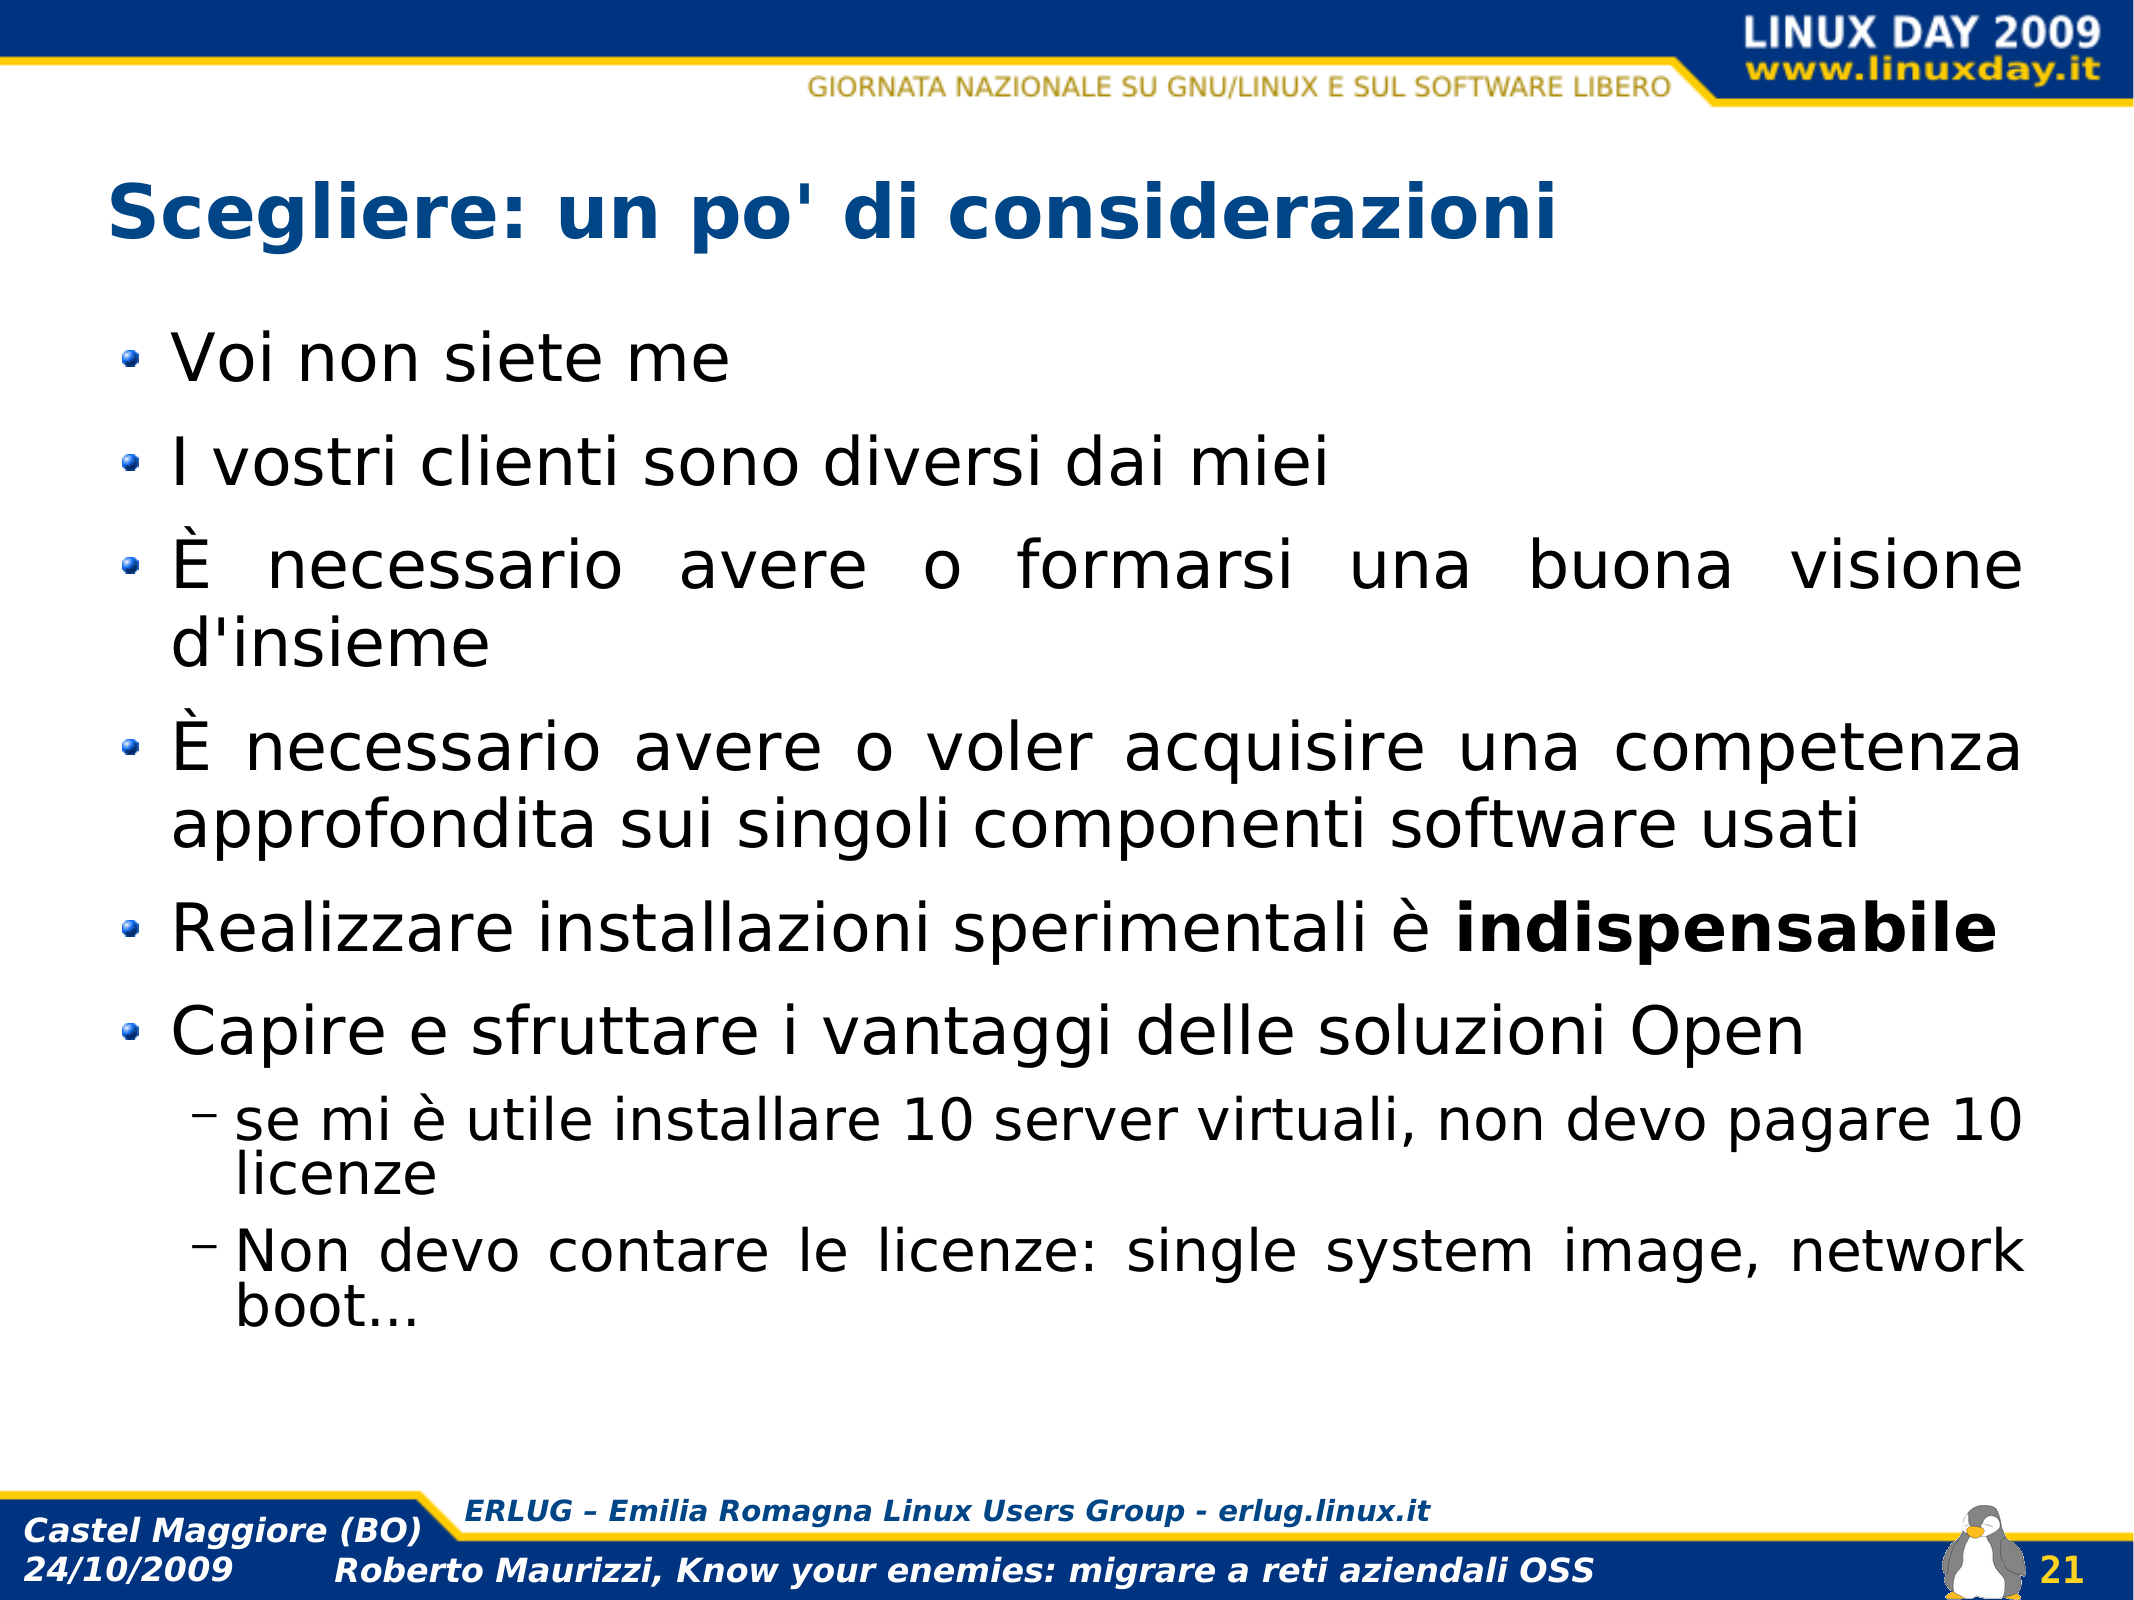

# Scegliere: un po' di considerazioni
Voi non siete me
I vostri clienti sono diversi dai miei
È necessario avere o formarsi una buona visione d'insieme
È necessario avere o voler acquisire una competenza approfondita sui singoli componenti software usati
Realizzare installazioni sperimentali è indispensabile
Capire e sfruttare i vantaggi delle soluzioni Open
se mi è utile installare 10 server virtuali, non devo pagare 10 licenze
Non devo contare le licenze: single system image, network boot...